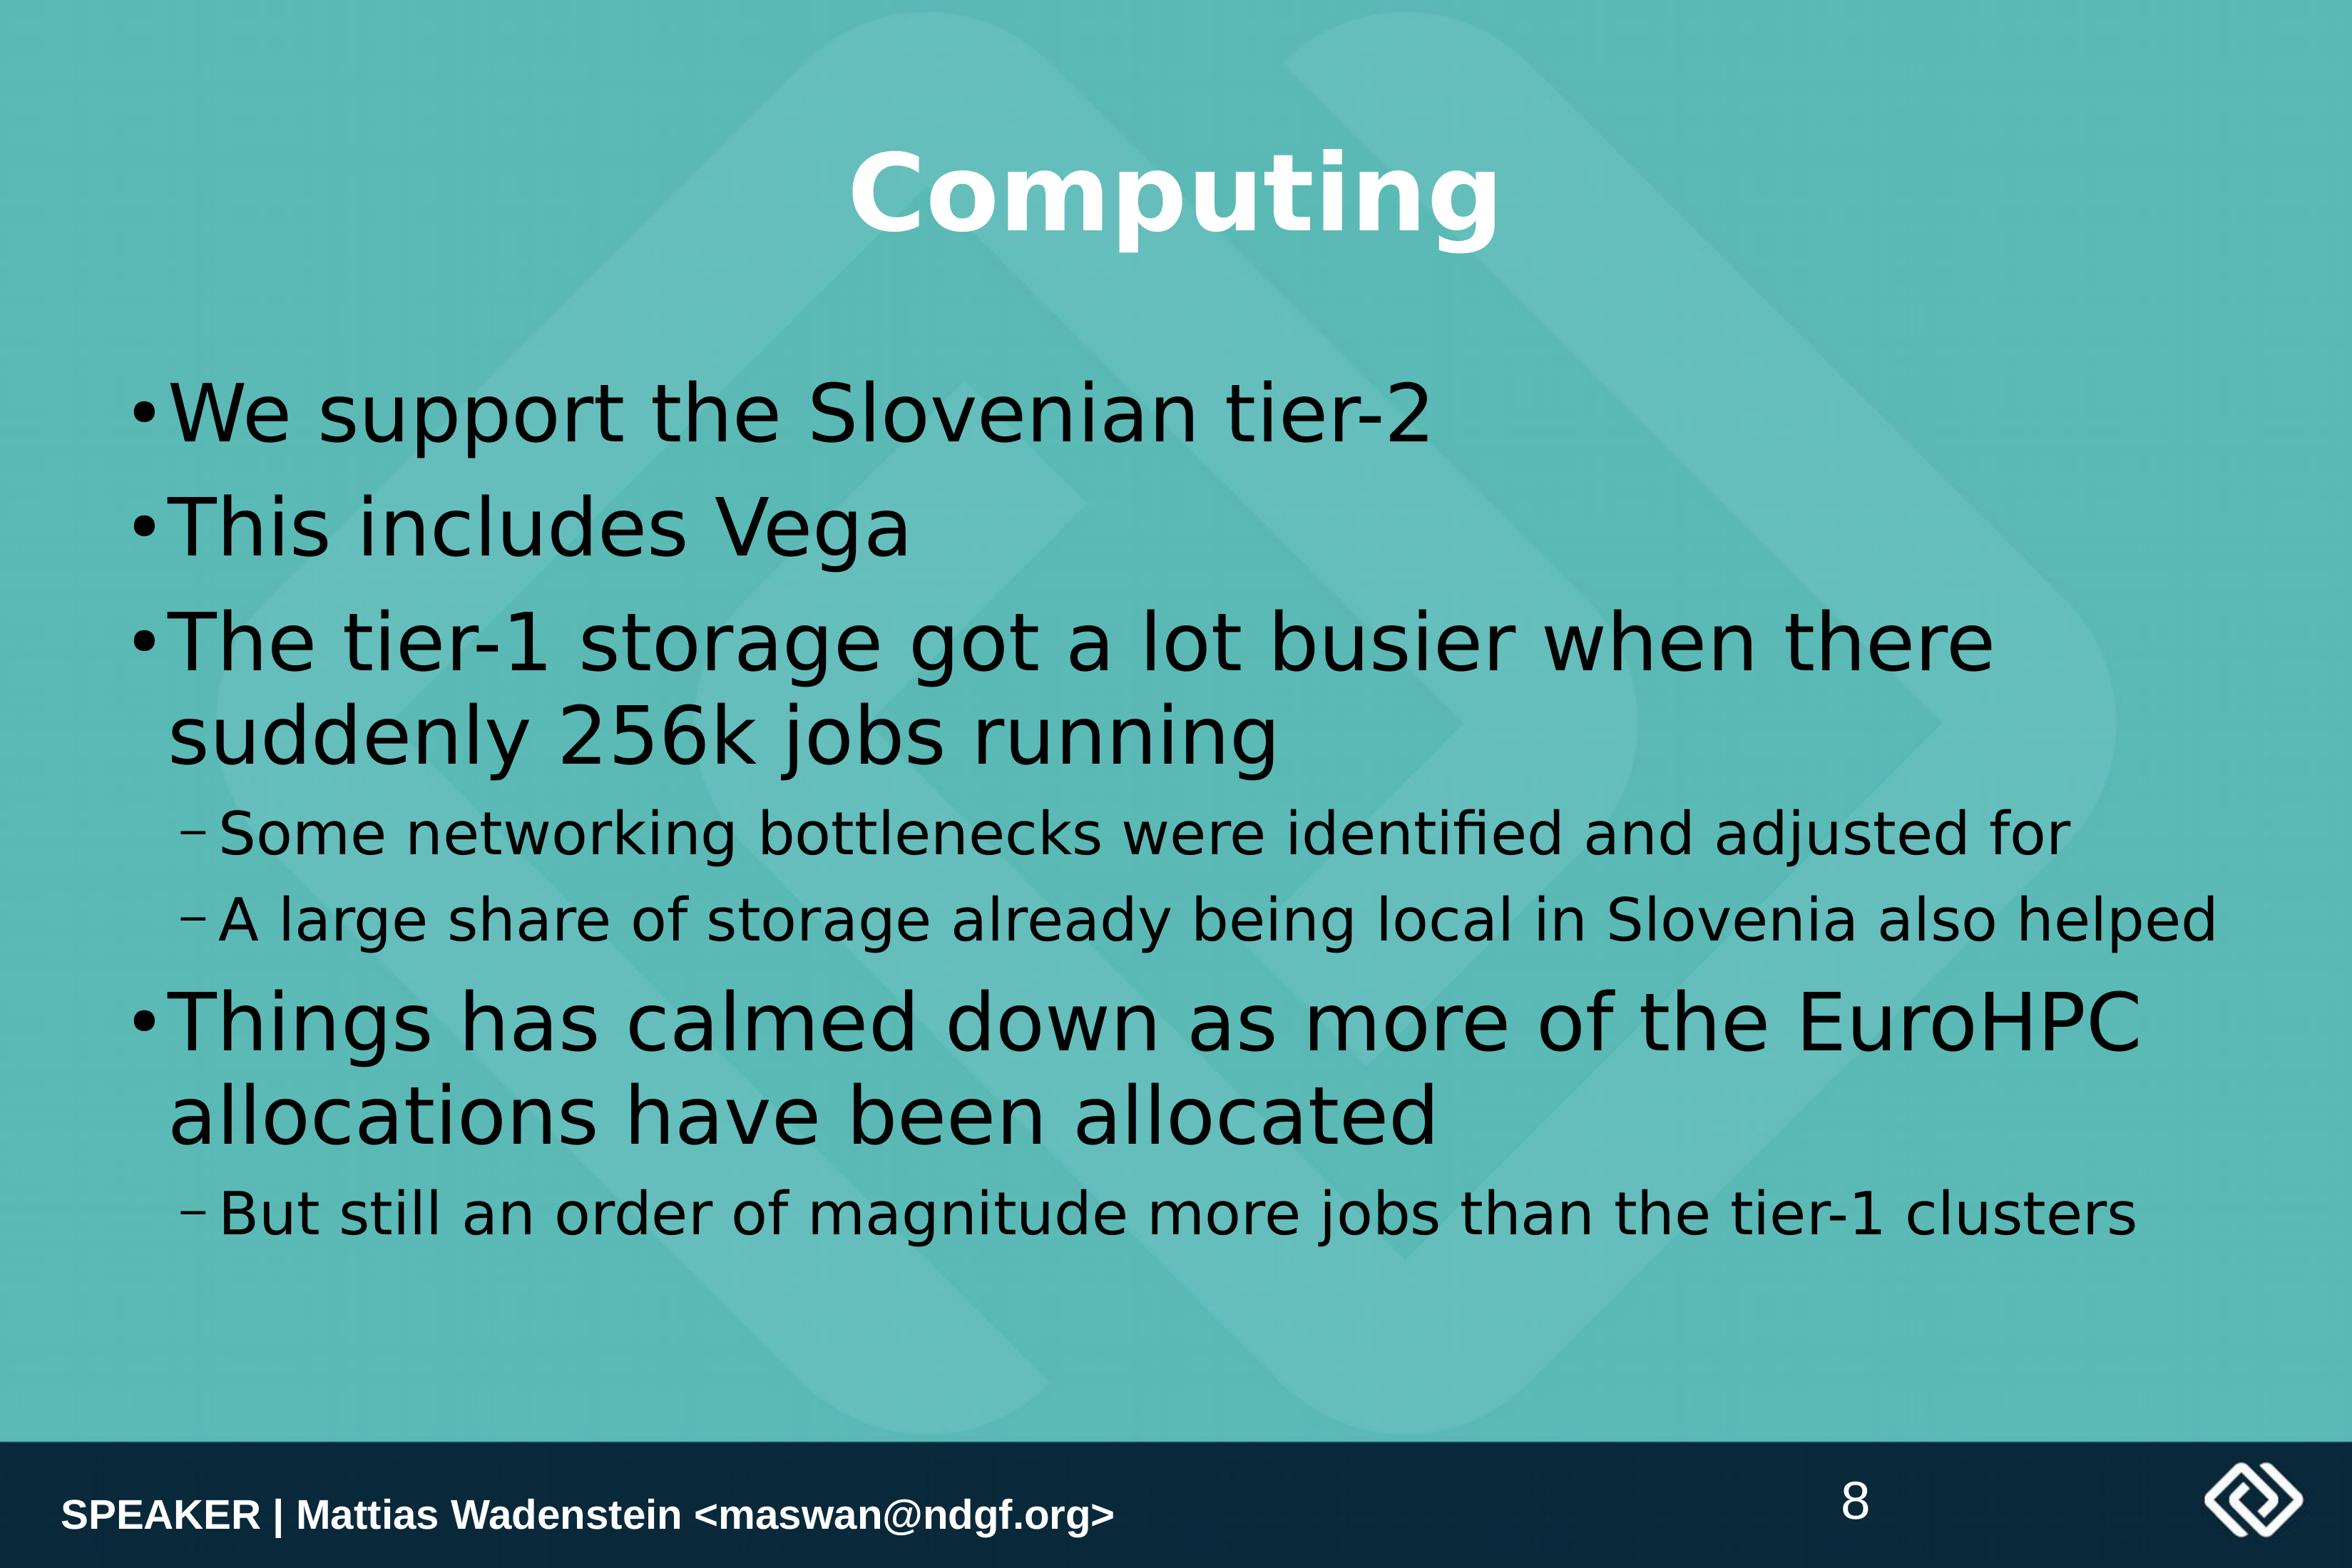

# Computing
We support the Slovenian tier-2
This includes Vega
The tier-1 storage got a lot busier when there suddenly 256k jobs running
Some networking bottlenecks were identified and adjusted for
A large share of storage already being local in Slovenia also helped
Things has calmed down as more of the EuroHPC allocations have been allocated
But still an order of magnitude more jobs than the tier-1 clusters